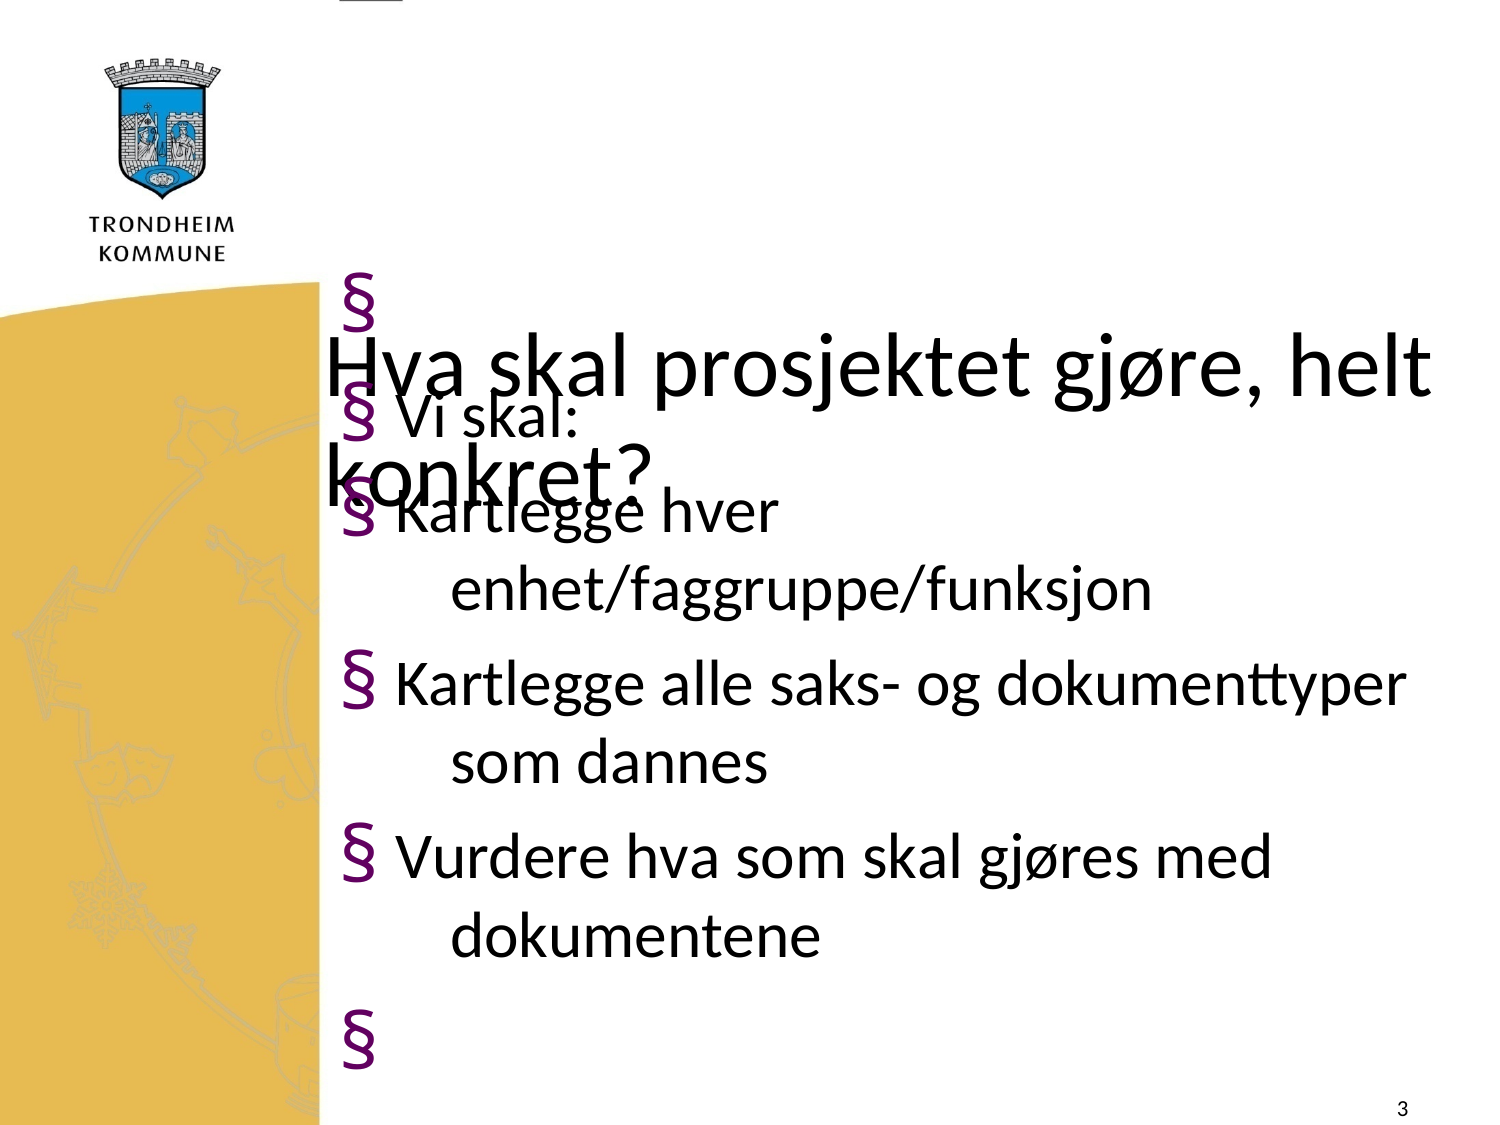

# Hva skal prosjektet gjøre, helt konkret?
Vi skal:
Kartlegge hver enhet/faggruppe/funksjon
Kartlegge alle saks- og dokumenttyper som dannes
Vurdere hva som skal gjøres med dokumentene